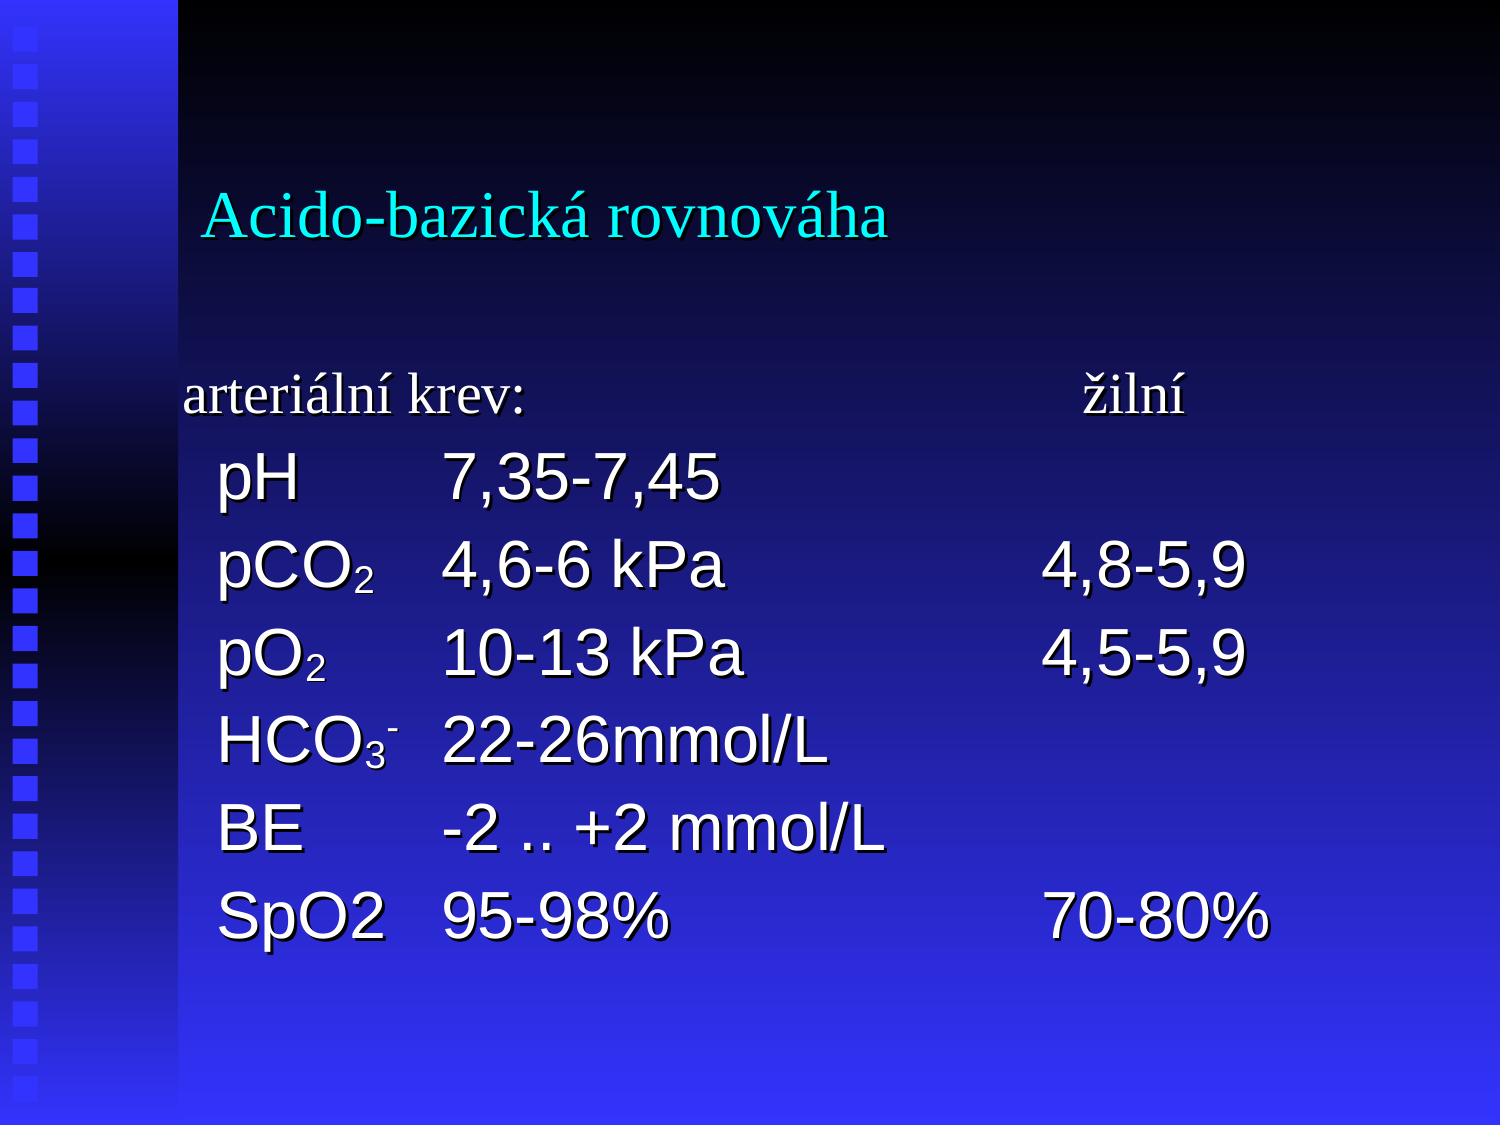

# Acido-bazická rovnováha
arteriální krev:				žilní
pH	7,35-7,45
pCO2	4,6-6 kPa			4,8-5,9
pO2	10-13 kPa		4,5-5,9
HCO3-	22-26mmol/L
BE	-2 .. +2 mmol/L
SpO2 	95-98%			70-80%